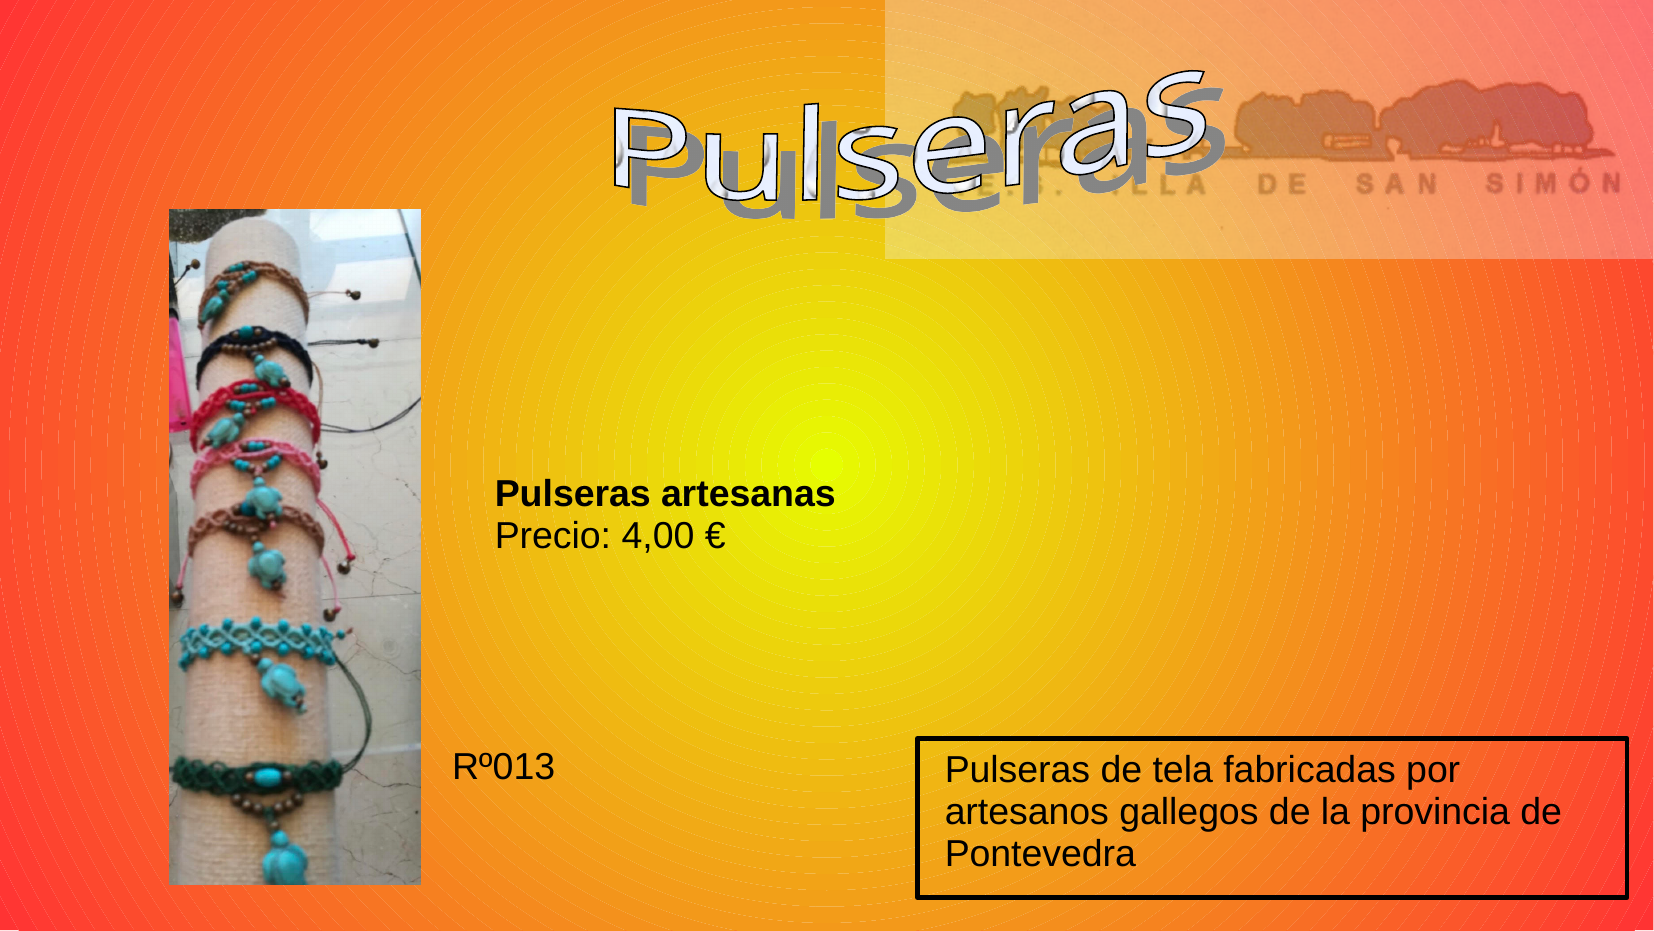

Pulseras
Pulseras artesanas
Precio: 4,00 €
Rº013
Pulseras de tela fabricadas por artesanos gallegos de la provincia de Pontevedra